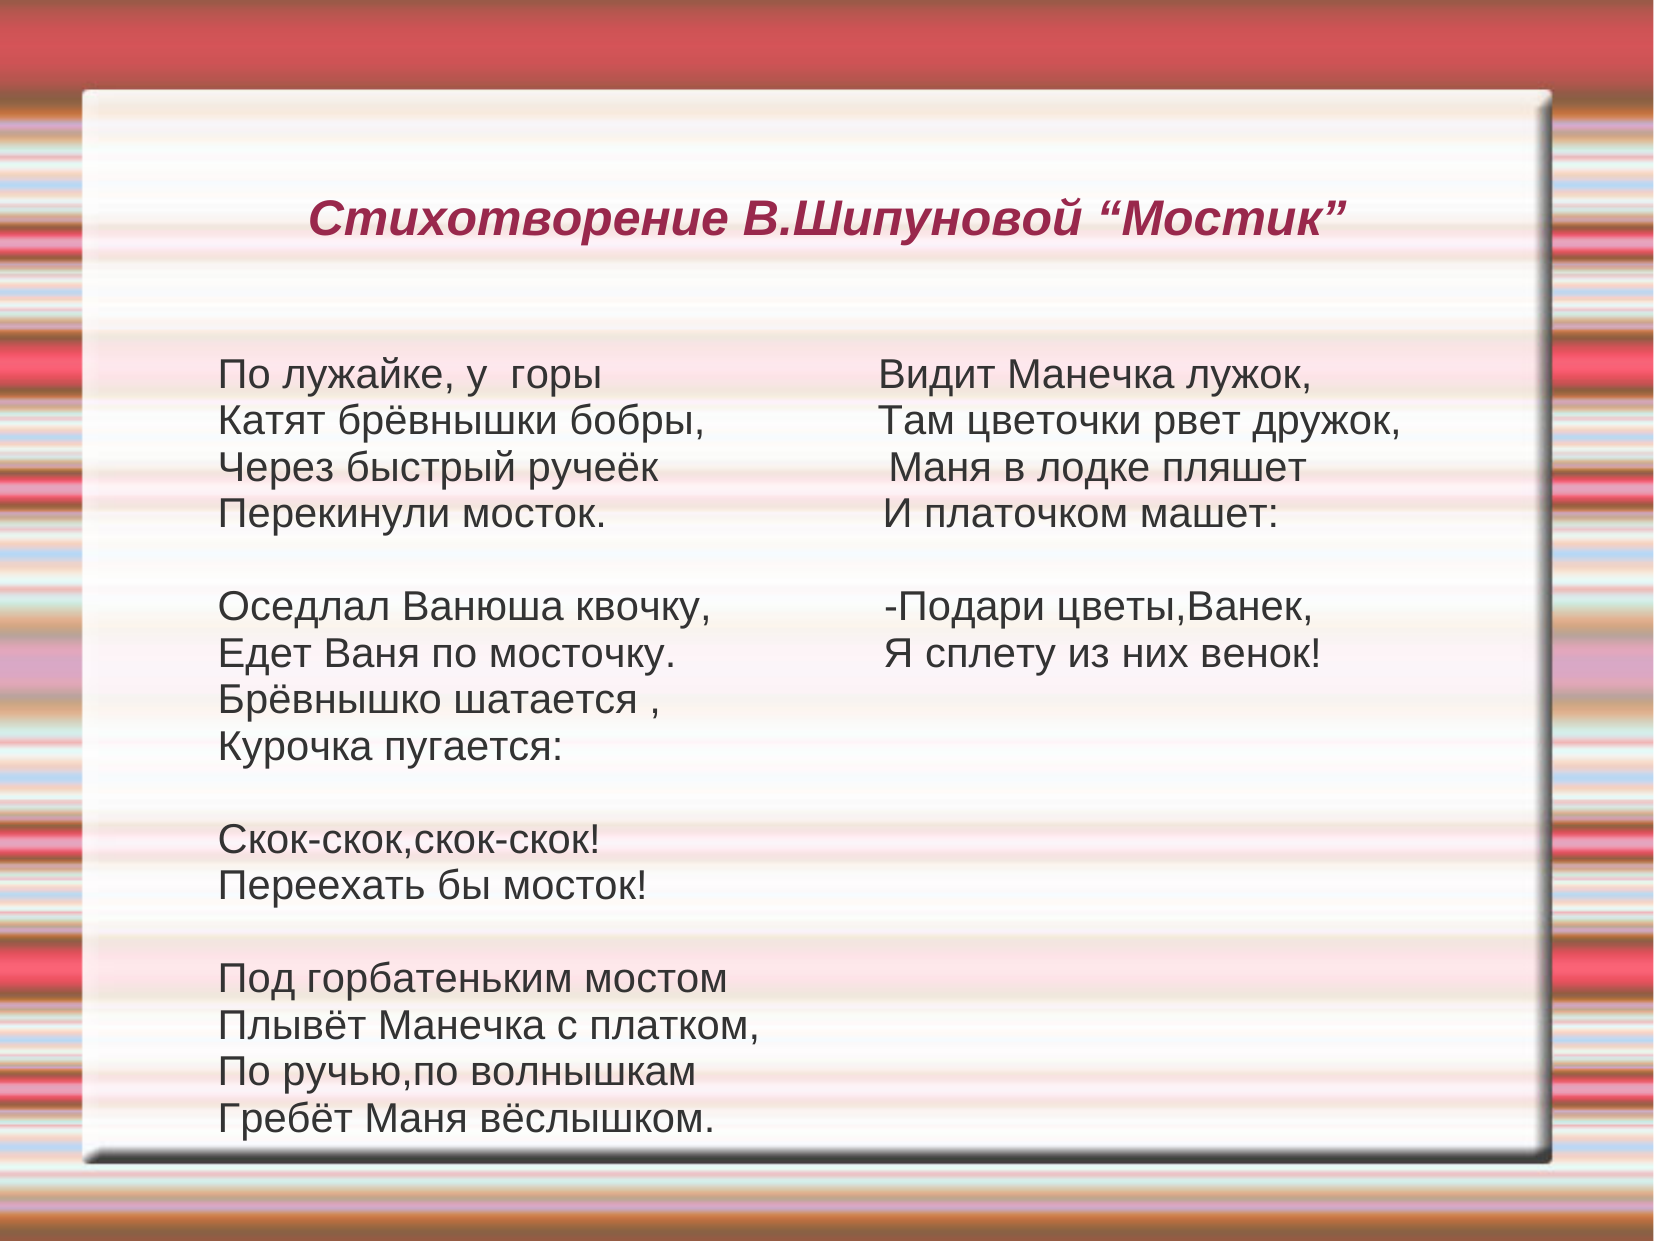

# Стихотворение В.Шипуновой “Мостик”
По лужайке, у горы Видит Манечка лужок,
Катят брёвнышки бобры, Там цветочки рвет дружок,
Через быстрый ручеёк Маня в лодке пляшет
Перекинули мосток. И платочком машет:
Оседлал Ванюша квочку, -Подари цветы,Ванек,
Едет Ваня по мосточку. Я сплету из них венок!
Брёвнышко шатается ,
Курочка пугается:
Скок-скок,скок-скок!
Переехать бы мосток!
Под горбатеньким мостом
Плывёт Манечка с платком,
По ручью,по волнышкам
Гребёт Маня вёслышком.